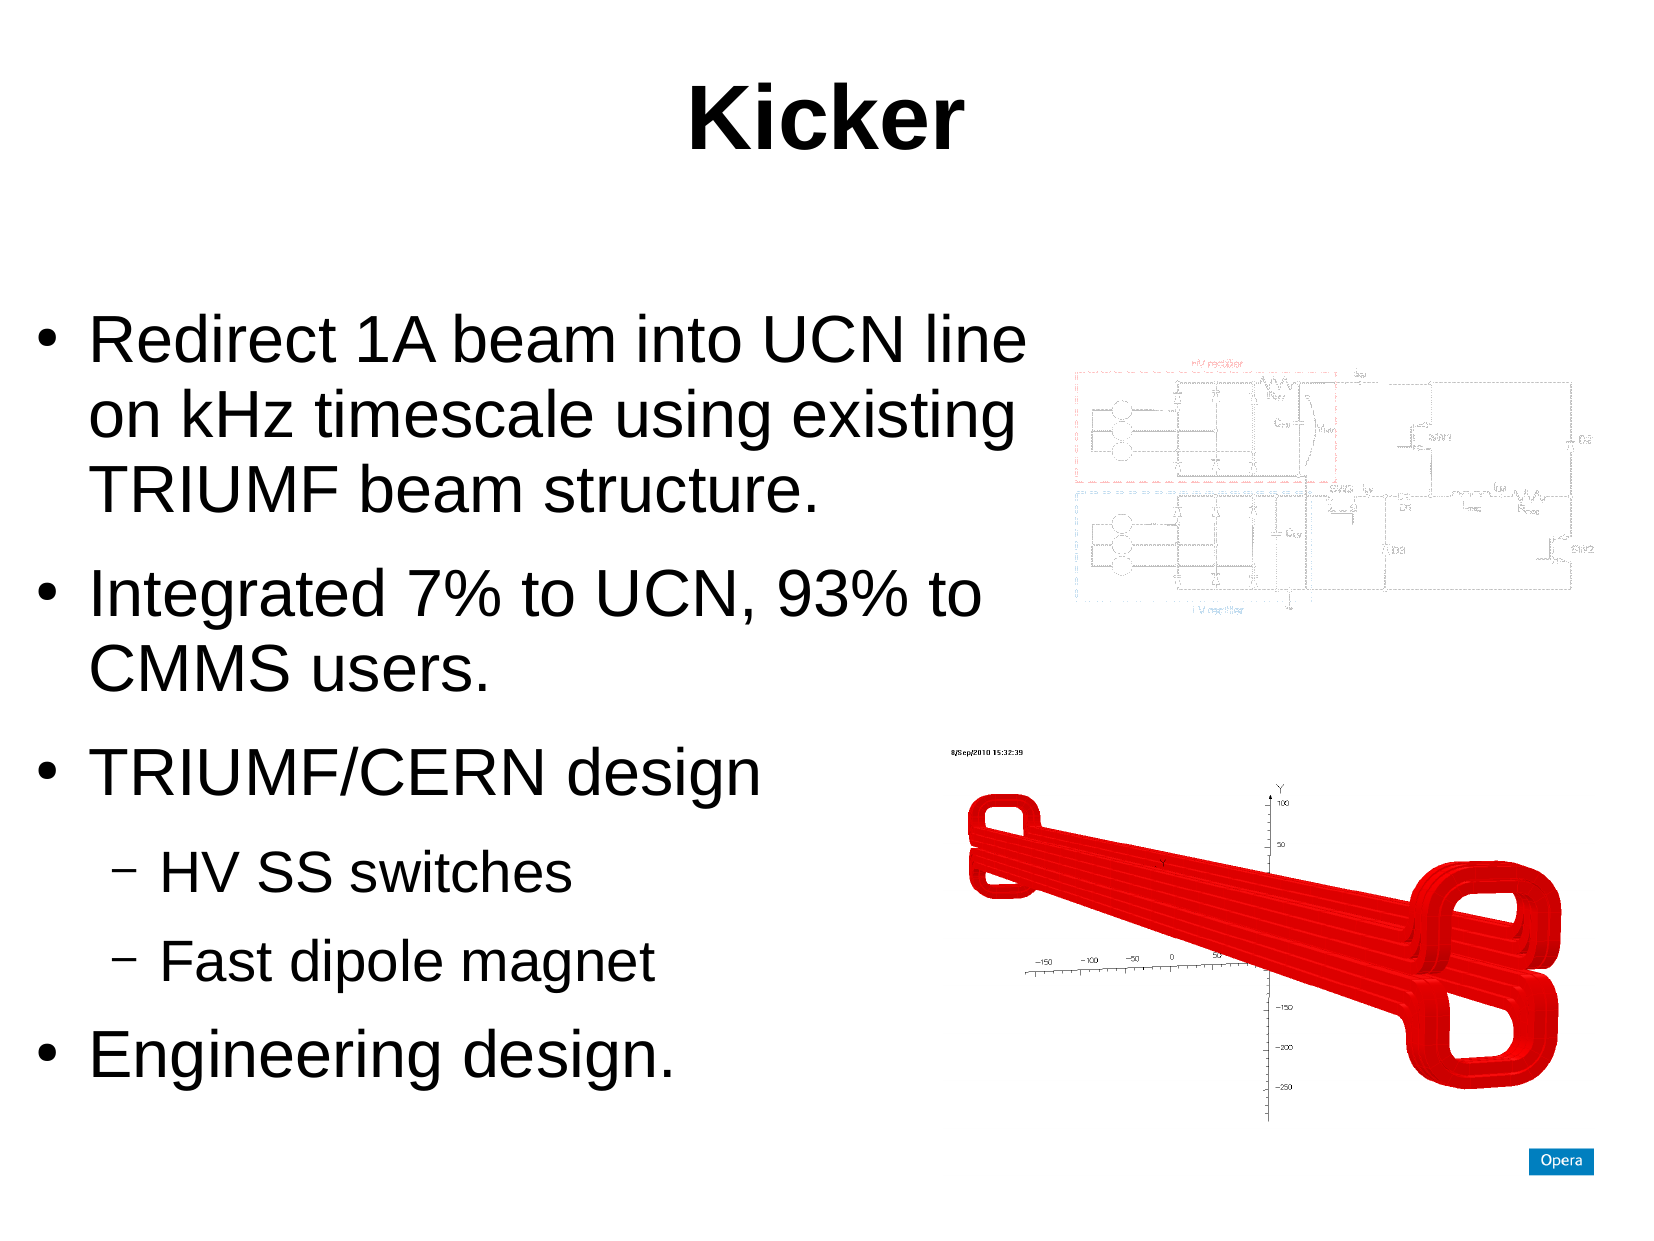

# Kicker
Redirect 1A beam into UCN line on kHz timescale using existing TRIUMF beam structure.
Integrated 7% to UCN, 93% to CMMS users.
TRIUMF/CERN design
HV SS switches
Fast dipole magnet
Engineering design.
M. Barnes